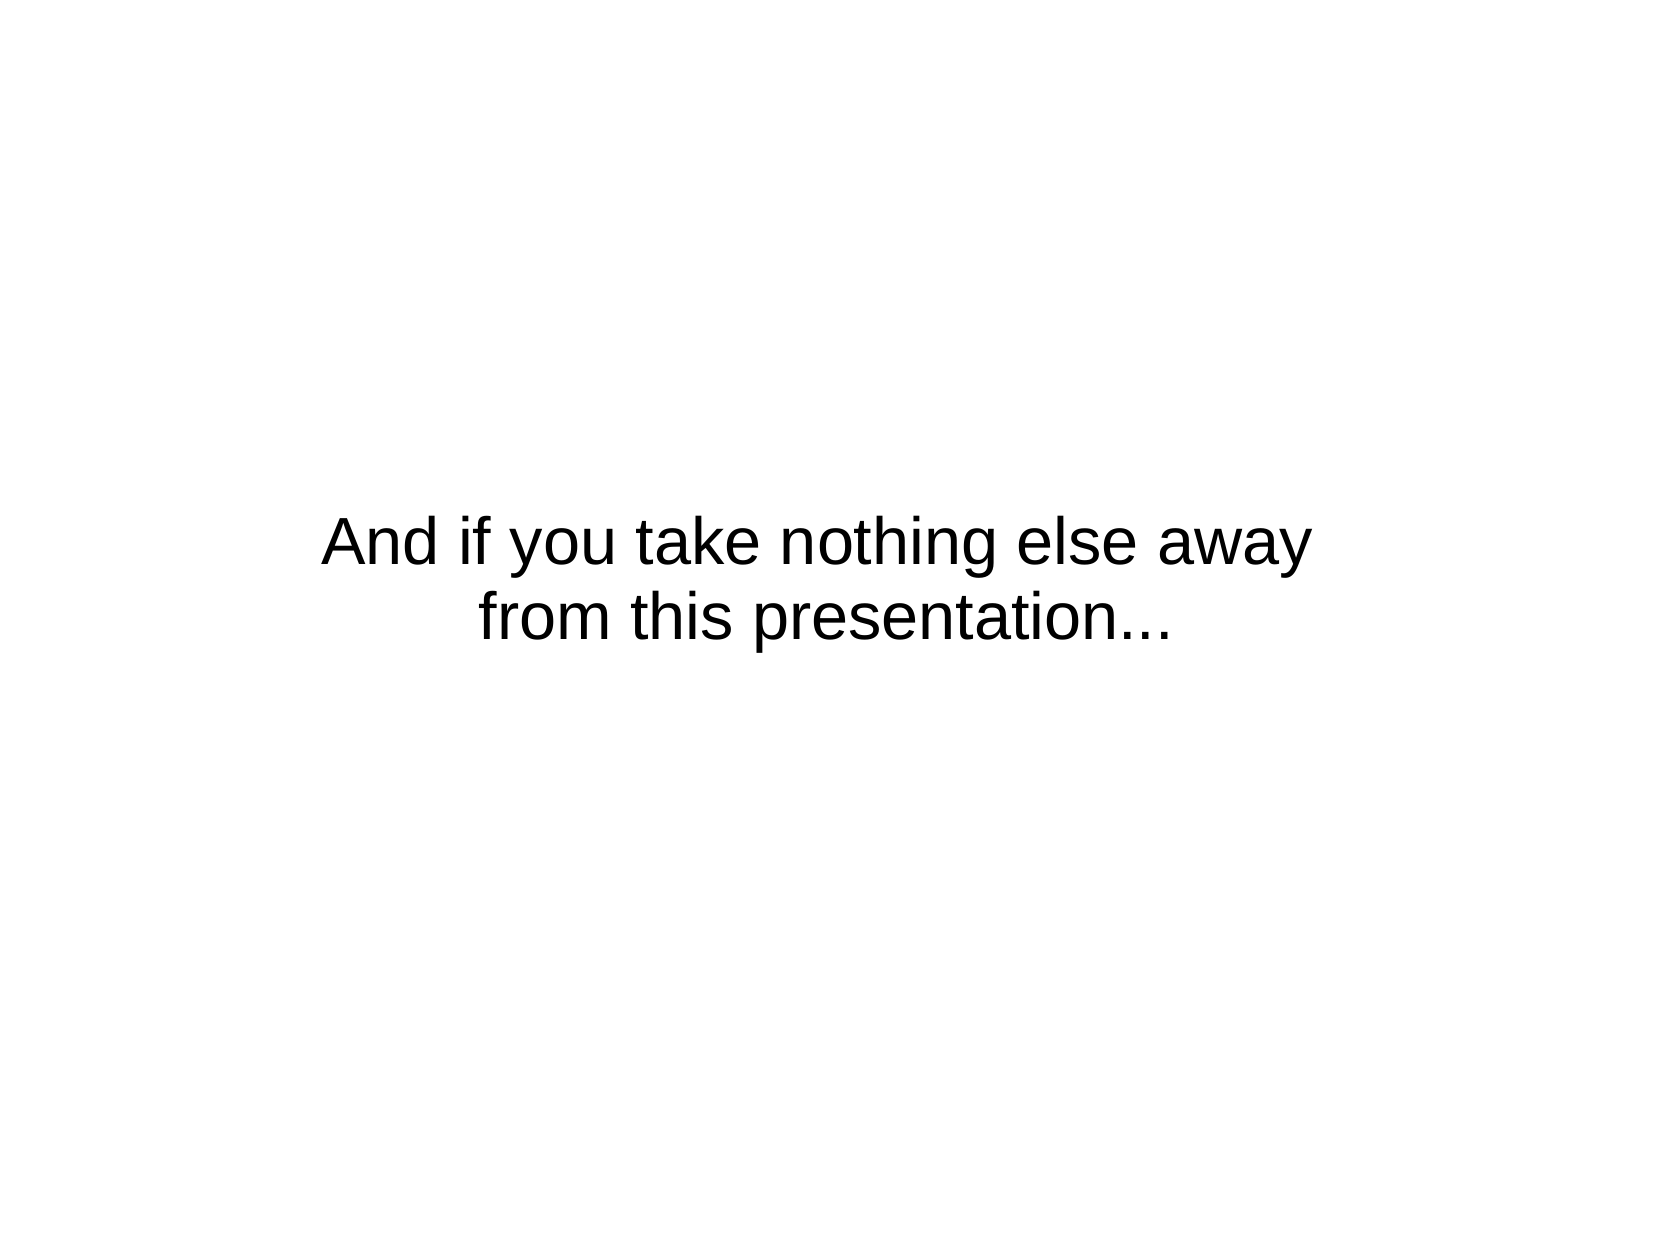

# And if you take nothing else away
from this presentation...